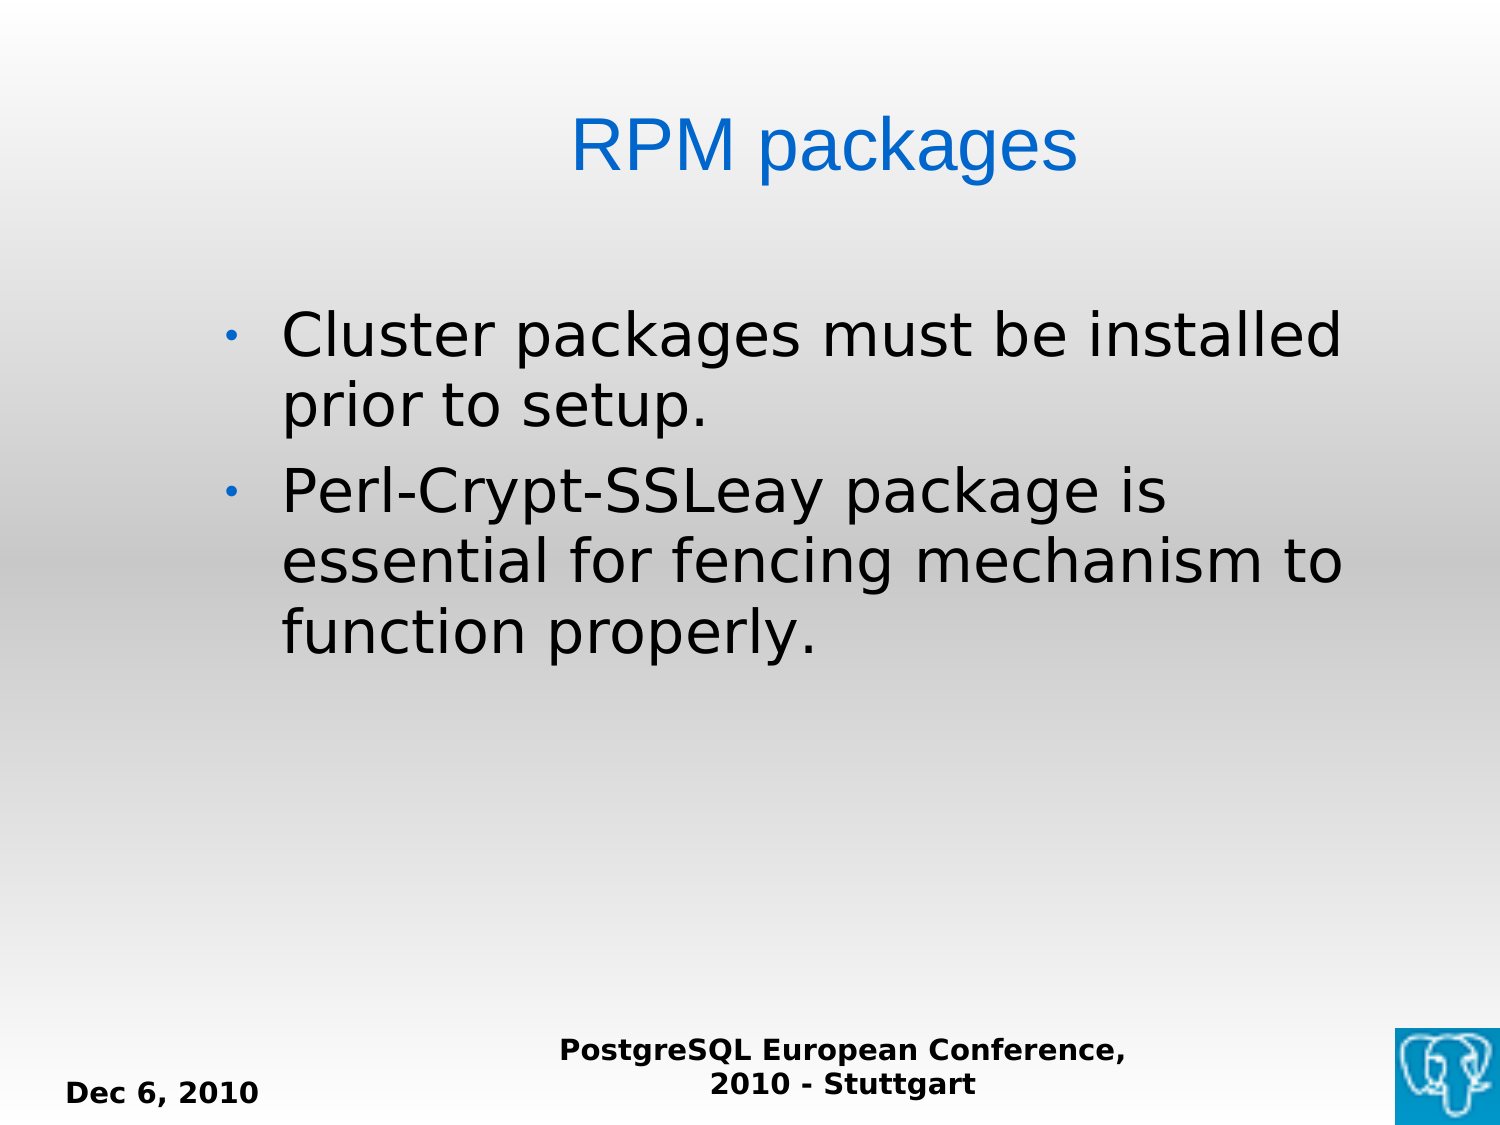

# RPM packages
Cluster packages must be installed prior to setup.
Perl-Crypt-SSLeay package is essential for fencing mechanism to function properly.